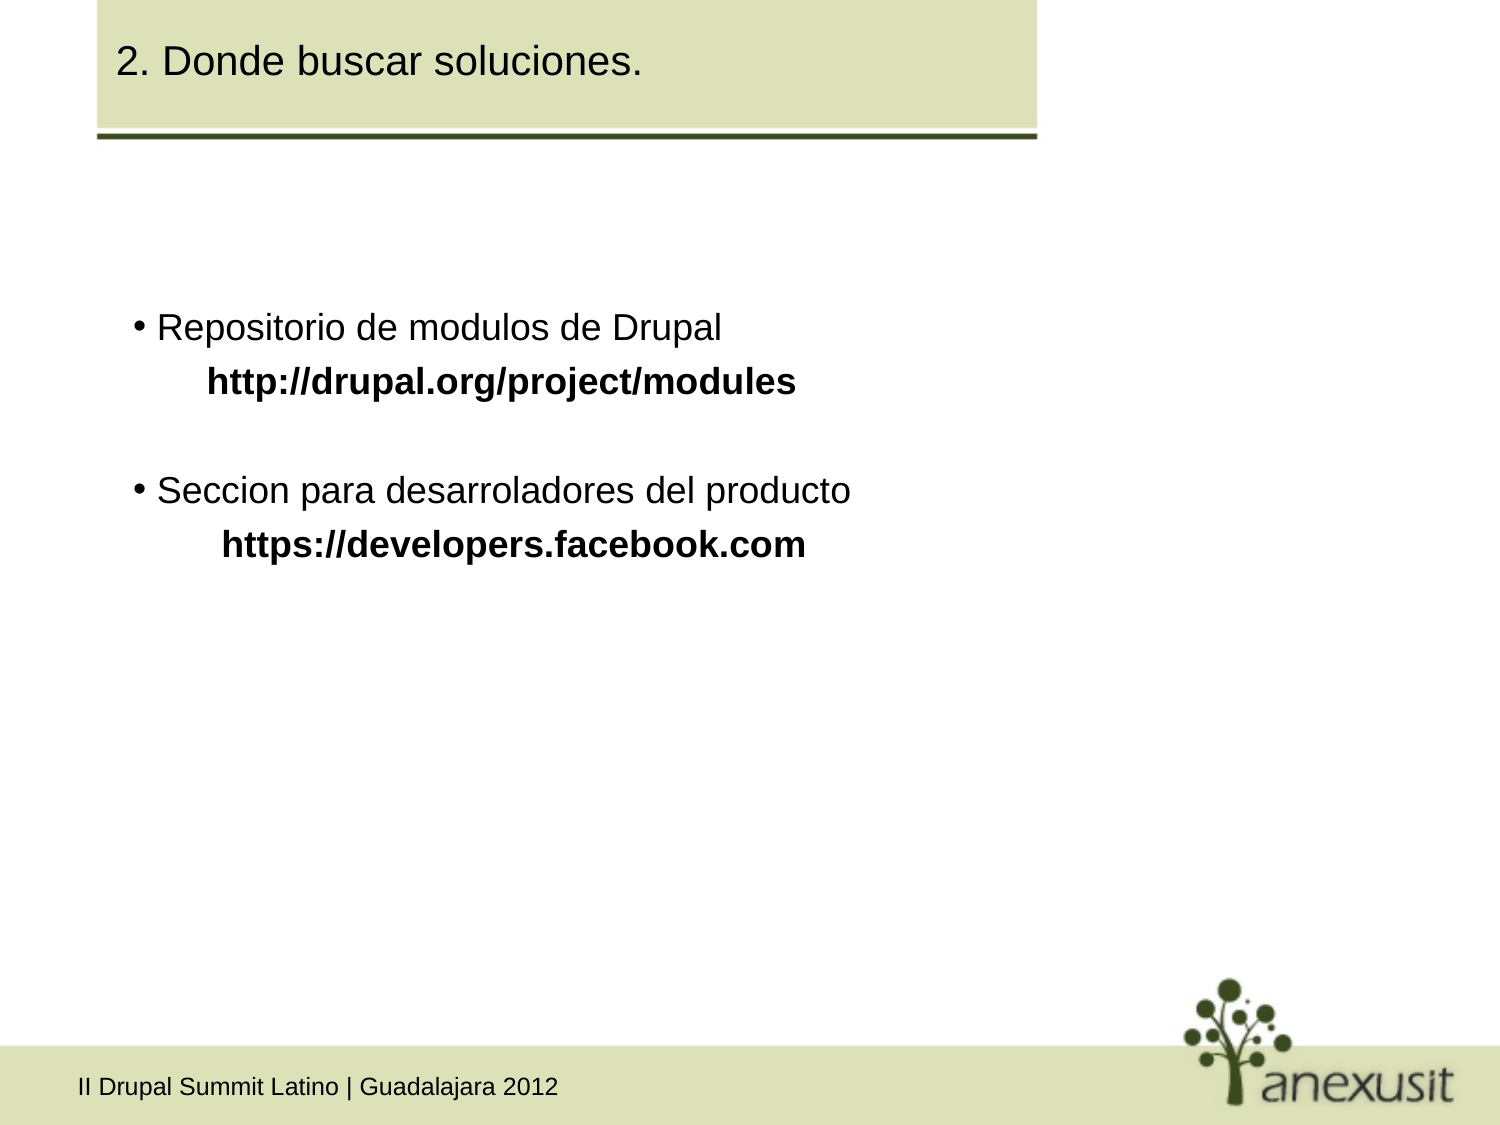

2. Donde buscar soluciones.
 Repositorio de modulos de Drupal
 	http://drupal.org/project/modules
 Seccion para desarroladores del producto
https://developers.facebook.com
II Drupal Summit Latino | Guadalajara 2012